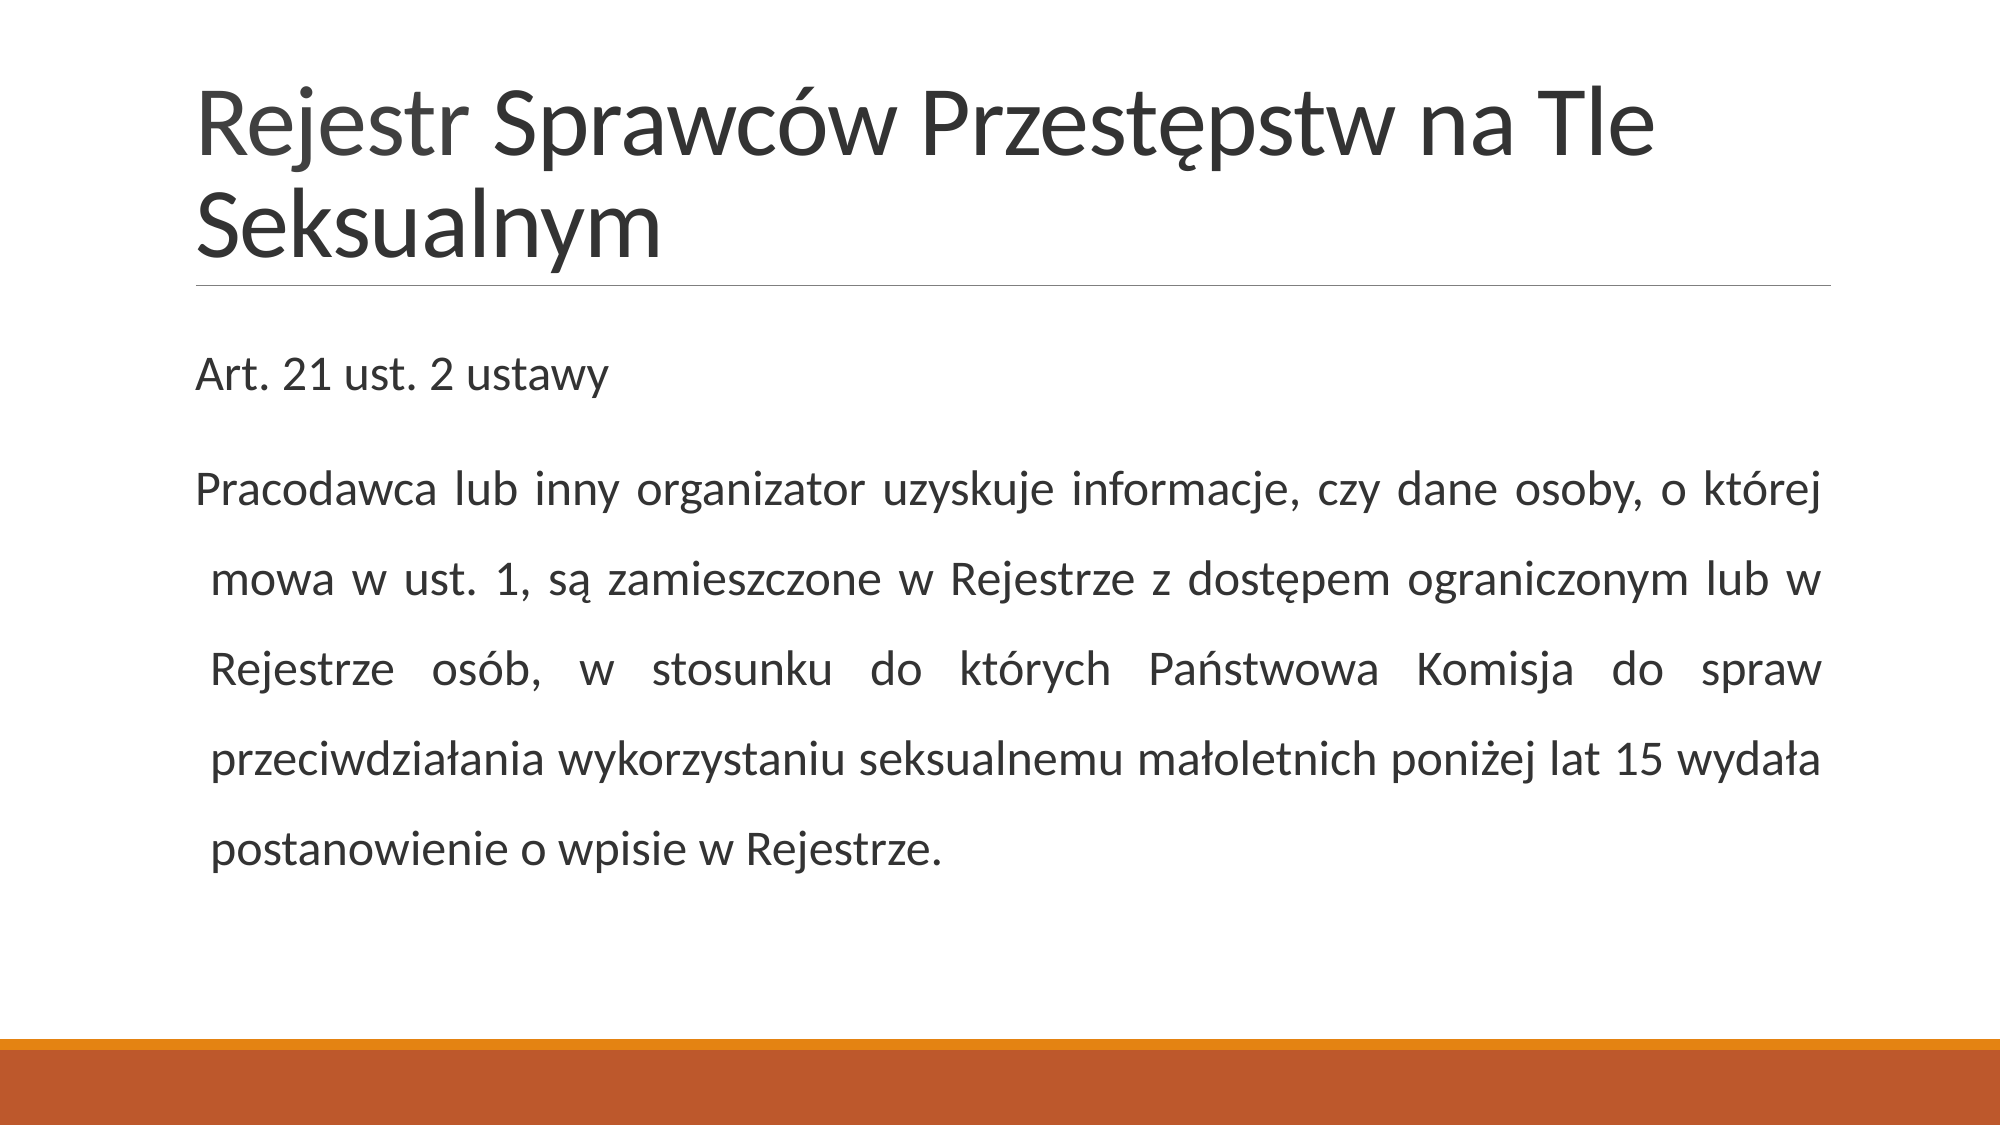

# Rejestr Sprawców Przestępstw na Tle Seksualnym
Art. 21 ust. 2 ustawy
Pracodawca lub inny organizator uzyskuje informacje, czy dane osoby, o której mowa w ust. 1, są zamieszczone w Rejestrze z dostępem ograniczonym lub w Rejestrze osób, w stosunku do których Państwowa Komisja do spraw przeciwdziałania wykorzystaniu seksualnemu małoletnich poniżej lat 15 wydała postanowienie o wpisie w Rejestrze.